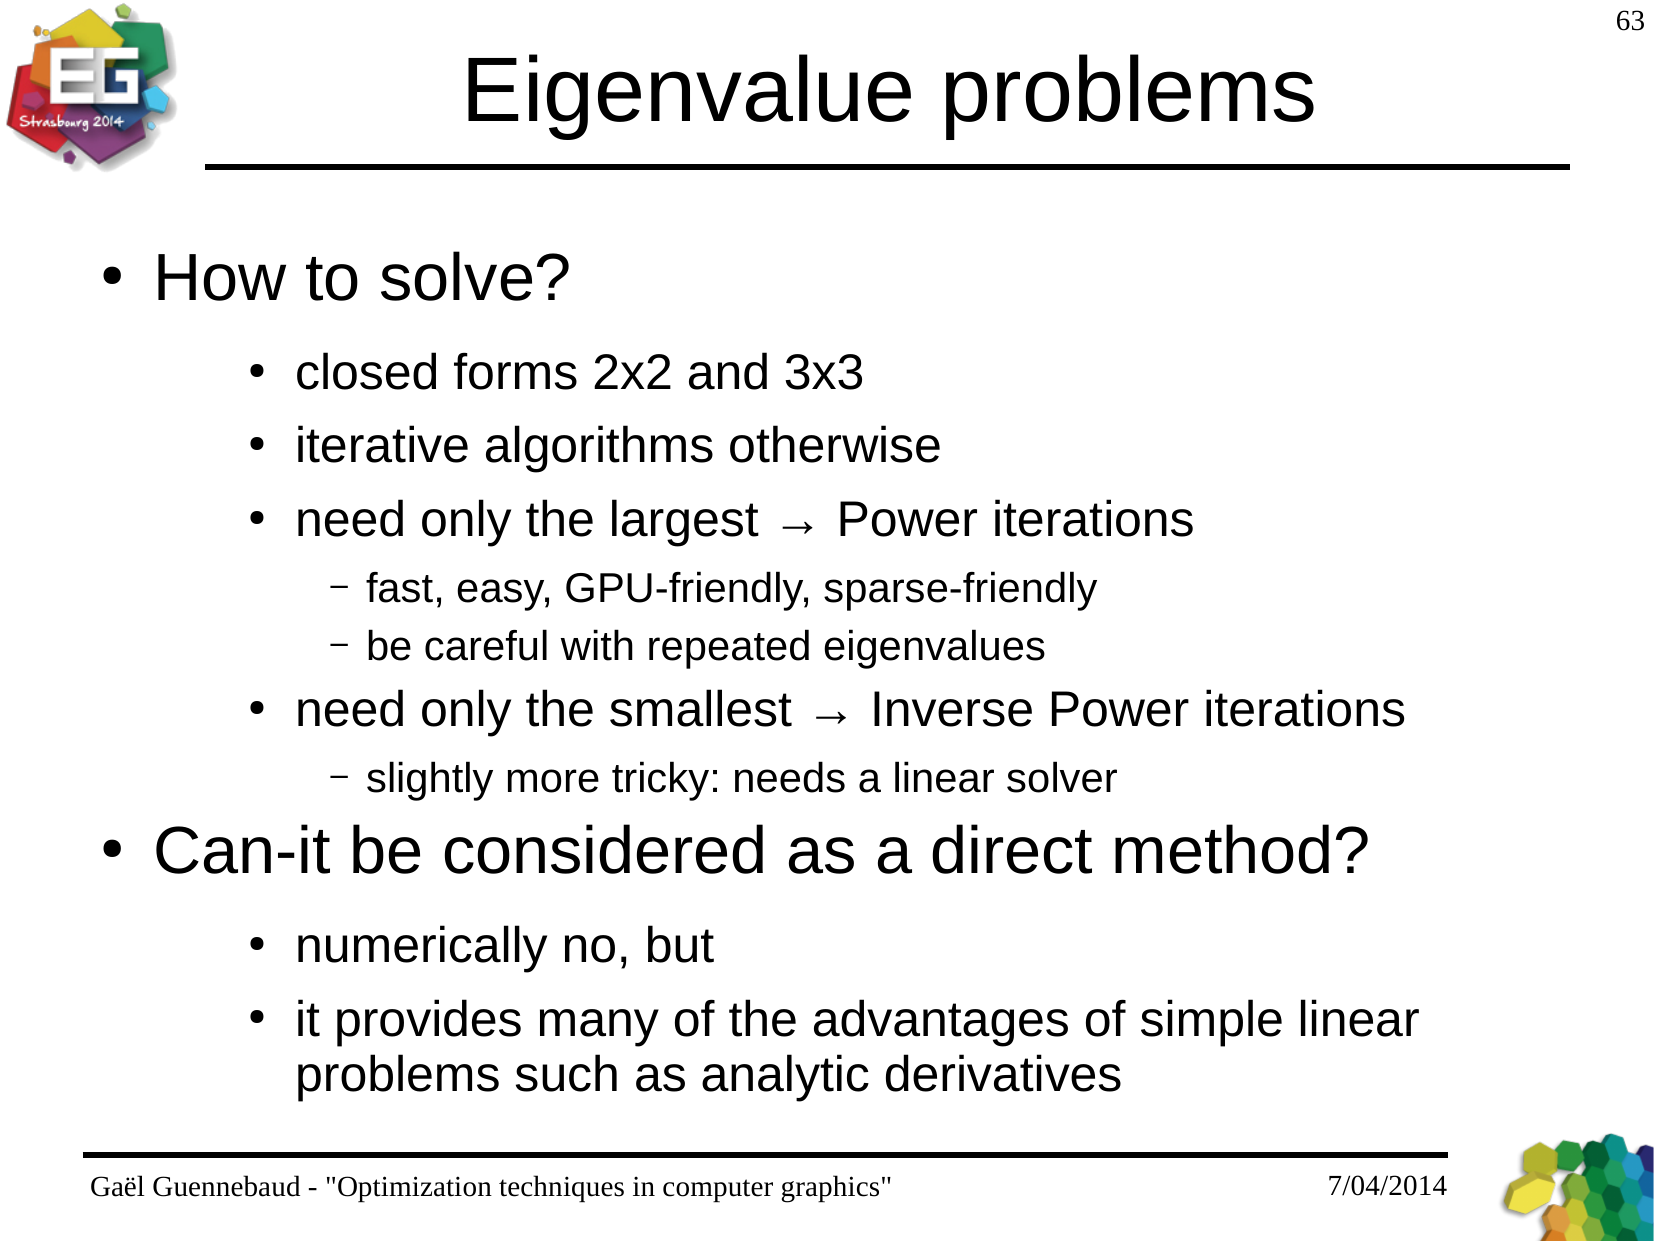

63
# Eigenvalue problems
How to solve?
closed forms 2x2 and 3x3
iterative algorithms otherwise
need only the largest → Power iterations
fast, easy, GPU-friendly, sparse-friendly
be careful with repeated eigenvalues
need only the smallest → Inverse Power iterations
slightly more tricky: needs a linear solver
Can-it be considered as a direct method?
numerically no, but
it provides many of the advantages of simple linear problems such as analytic derivatives
7/04/2014
Gaël Guennebaud - "Optimization techniques in computer graphics"